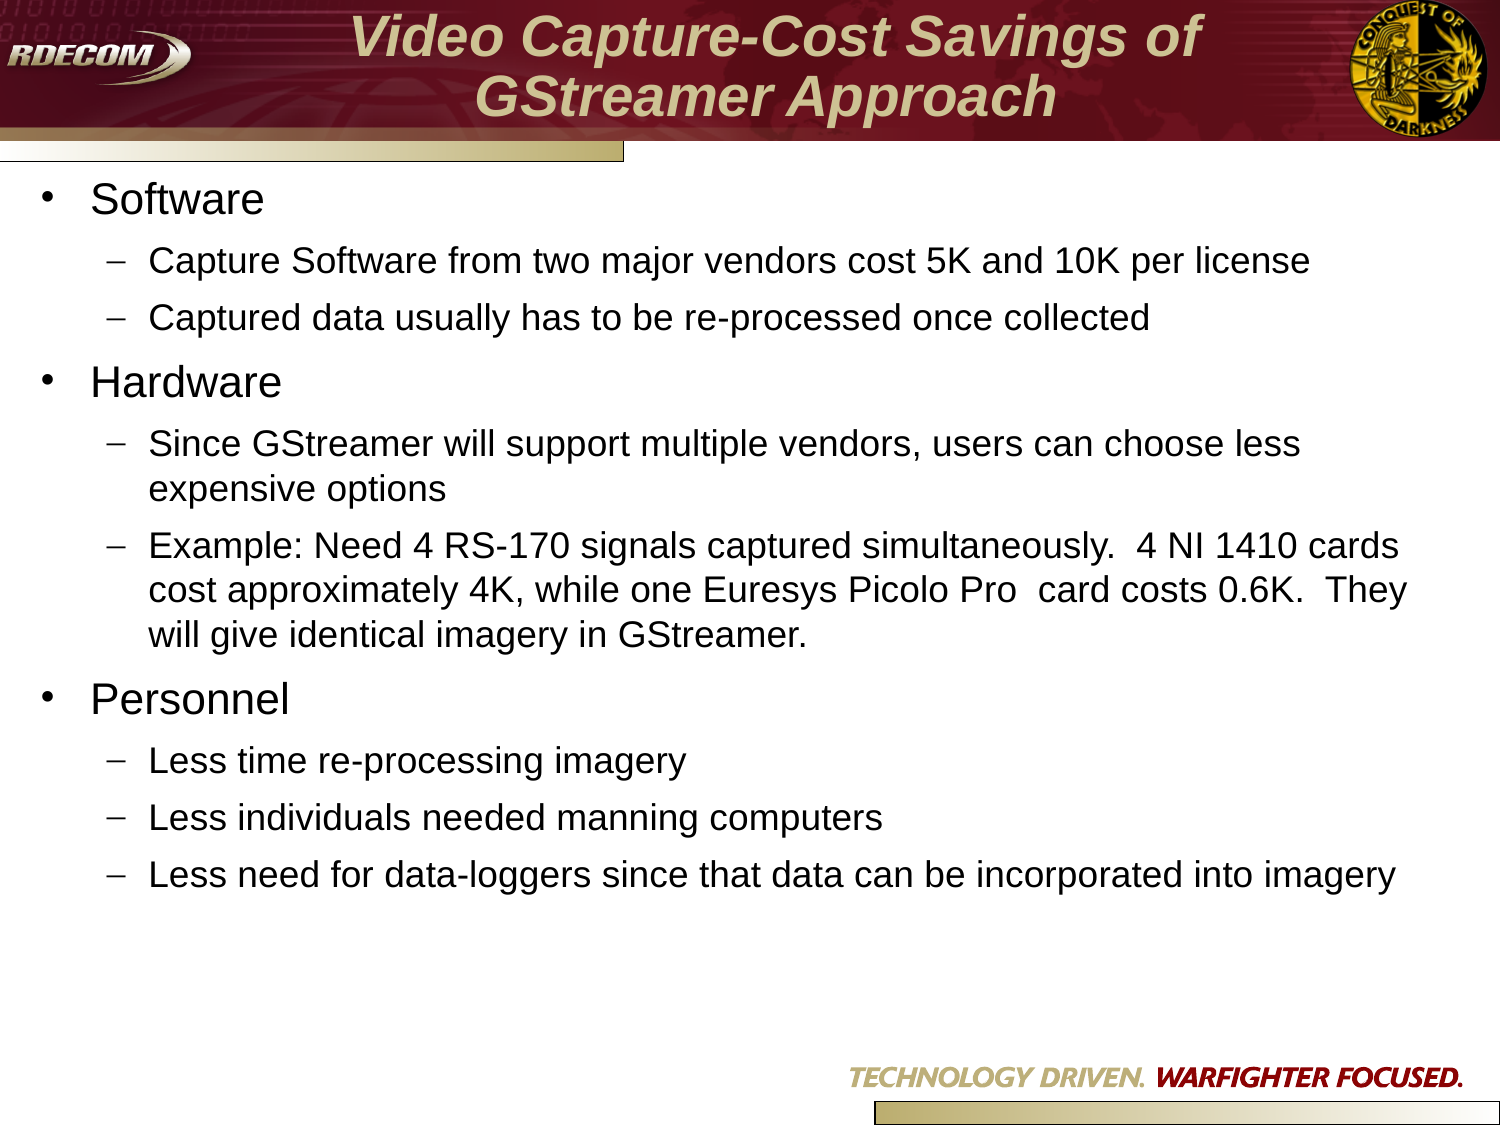

# Video Capture-Cost Savings of GStreamer Approach
Software
Capture Software from two major vendors cost 5K and 10K per license
Captured data usually has to be re-processed once collected
Hardware
Since GStreamer will support multiple vendors, users can choose less expensive options
Example: Need 4 RS-170 signals captured simultaneously. 4 NI 1410 cards cost approximately 4K, while one Euresys Picolo Pro card costs 0.6K. They will give identical imagery in GStreamer.
Personnel
Less time re-processing imagery
Less individuals needed manning computers
Less need for data-loggers since that data can be incorporated into imagery